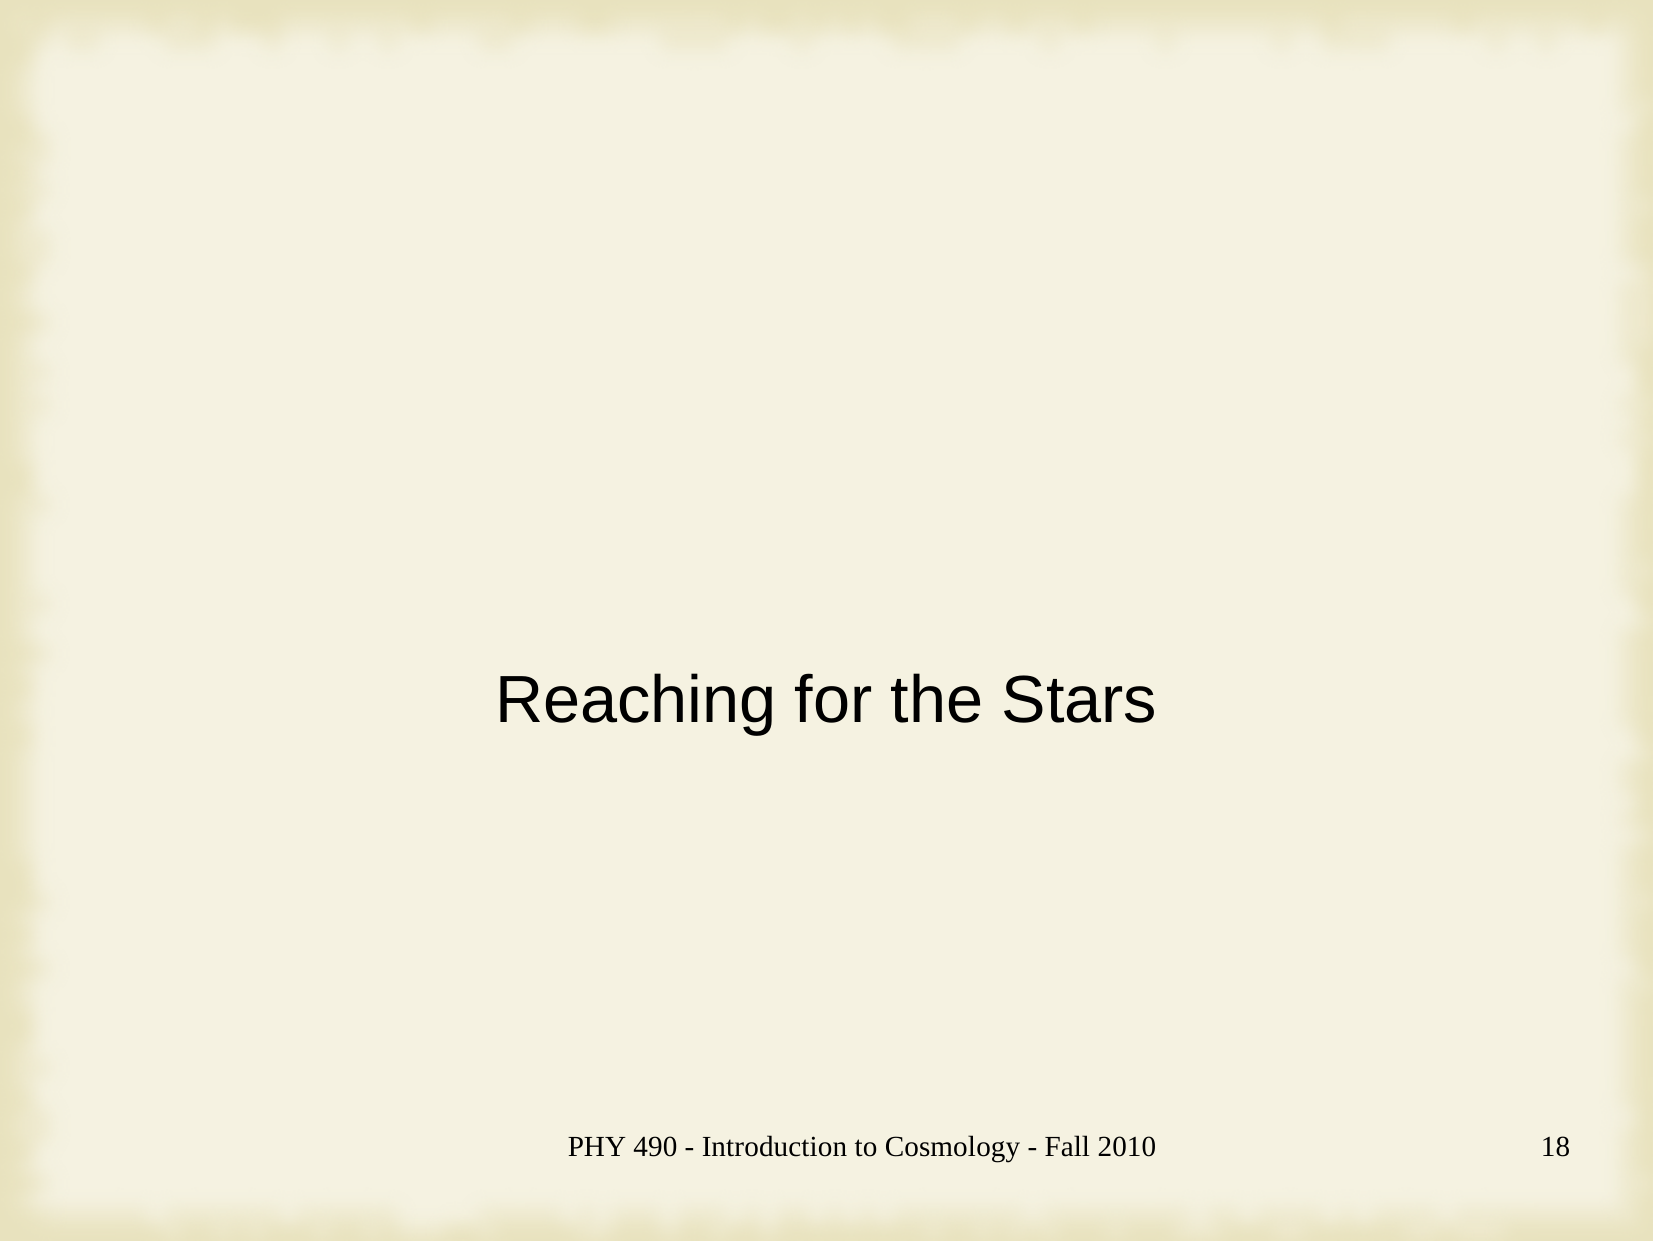

#
Reaching for the Stars
PHY 490 - Introduction to Cosmology - Fall 2010
18